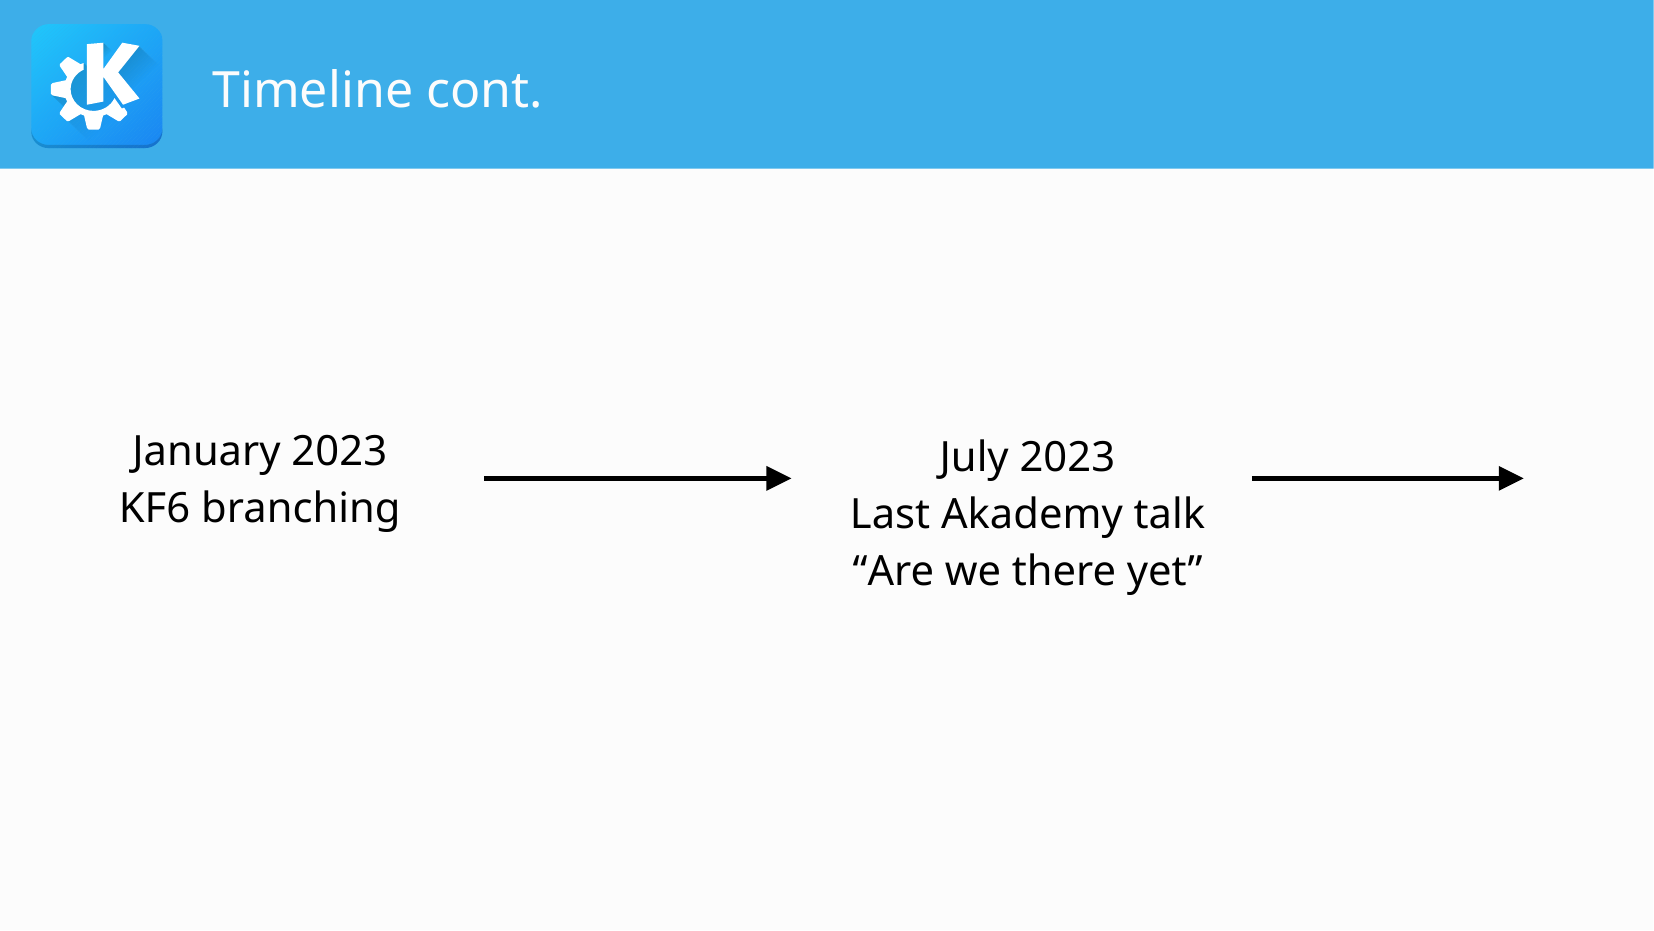

# Timeline cont.
January 2023
KF6 branching
July 2023
Last Akademy talk
“Are we there yet”